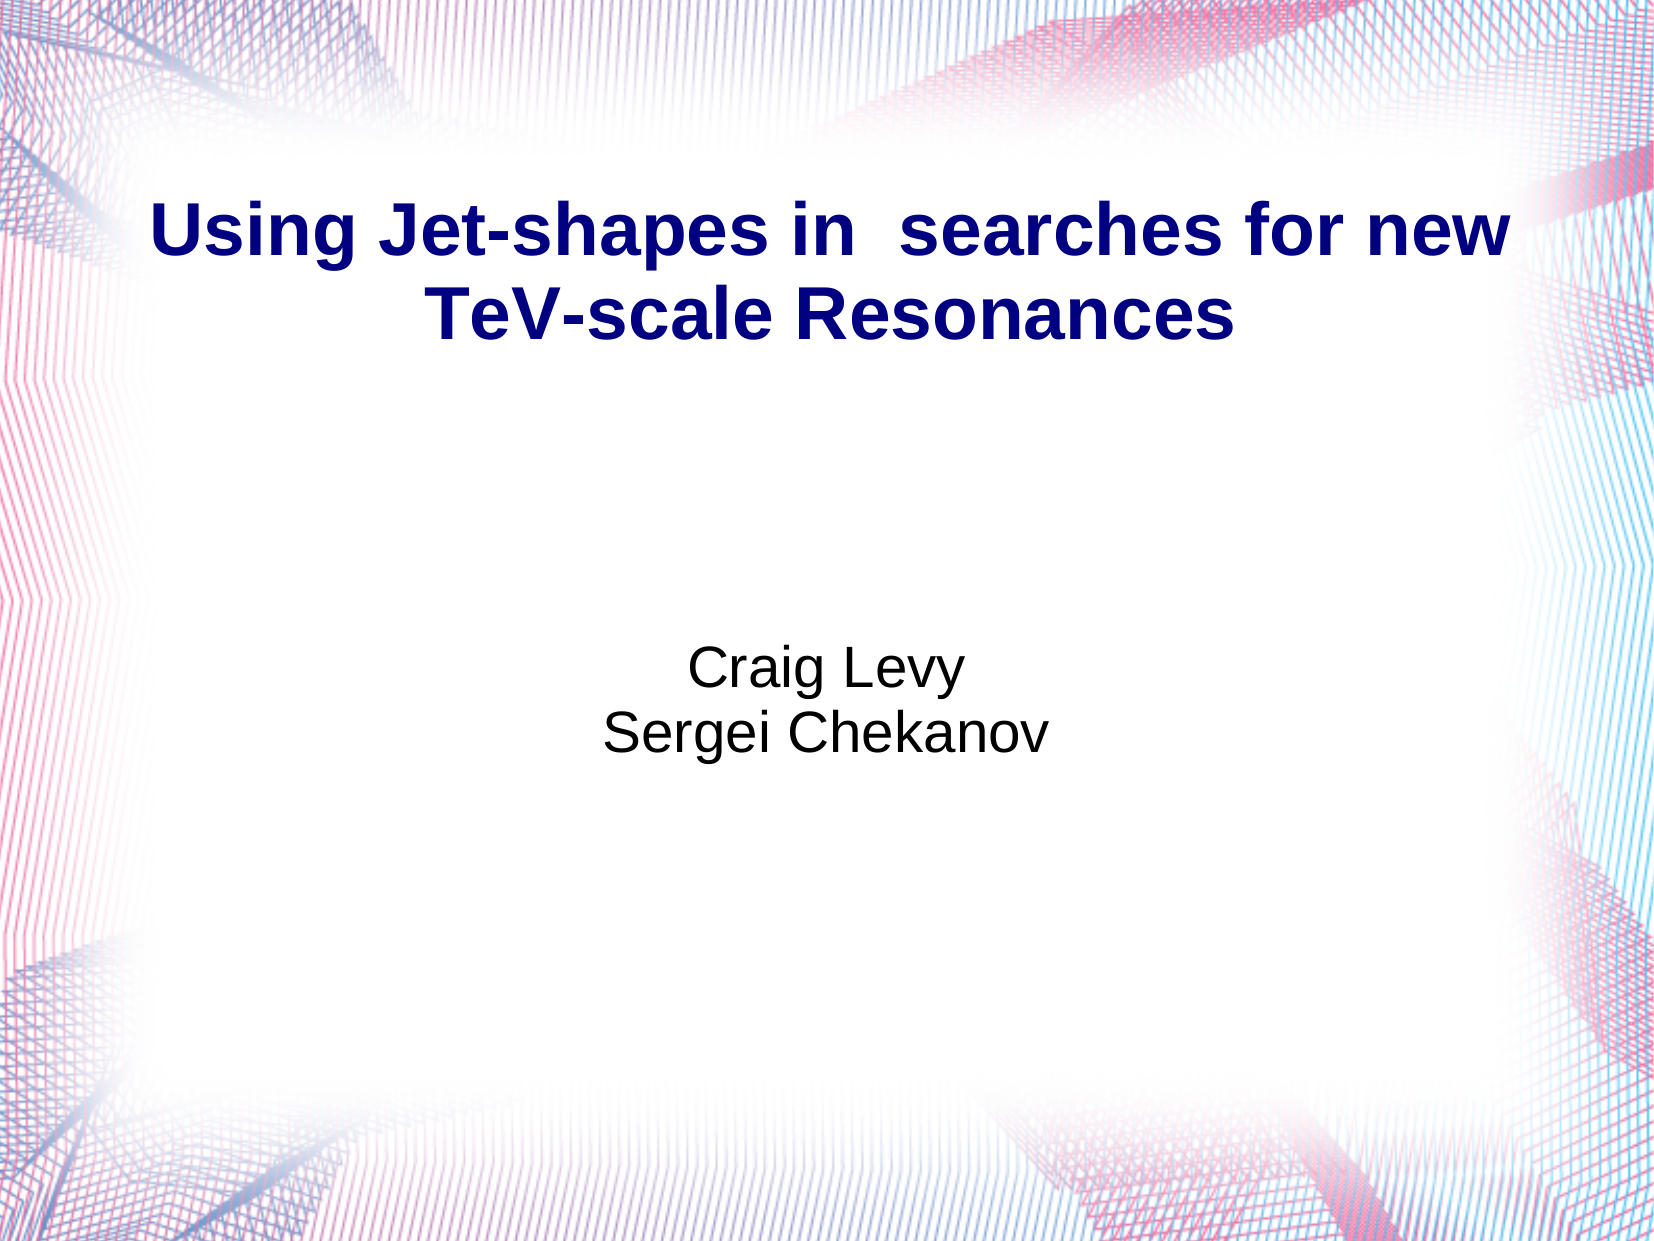

# Using Jet-shapes in searches for new TeV-scale Resonances
Craig Levy
Sergei Chekanov